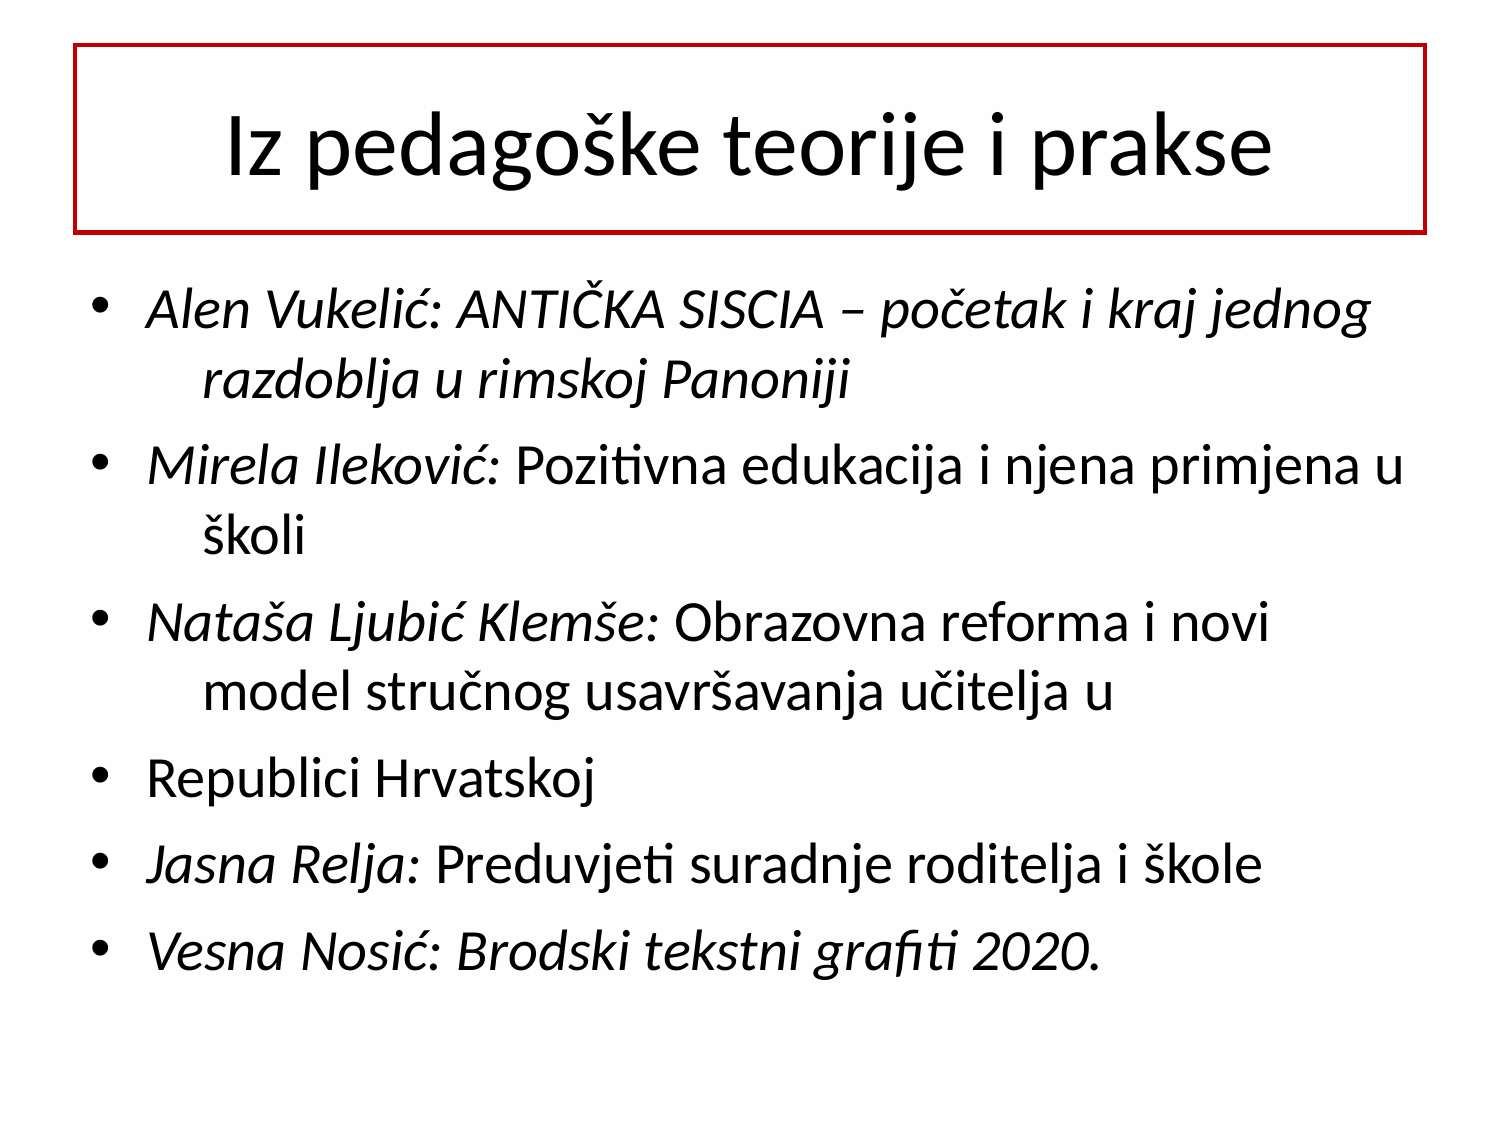

# Iz pedagoške teorije i prakse
Alen Vukelić: ANTIČKA SISCIA – početak i kraj jednog razdoblja u rimskoj Panoniji
Mirela Ileković: Pozitivna edukacija i njena primjena u školi
Nataša Ljubić Klemše: Obrazovna reforma i novi model stručnog usavršavanja učitelja u
Republici Hrvatskoj
Jasna Relja: Preduvjeti suradnje roditelja i škole
Vesna Nosić: Brodski tekstni grafiti 2020.